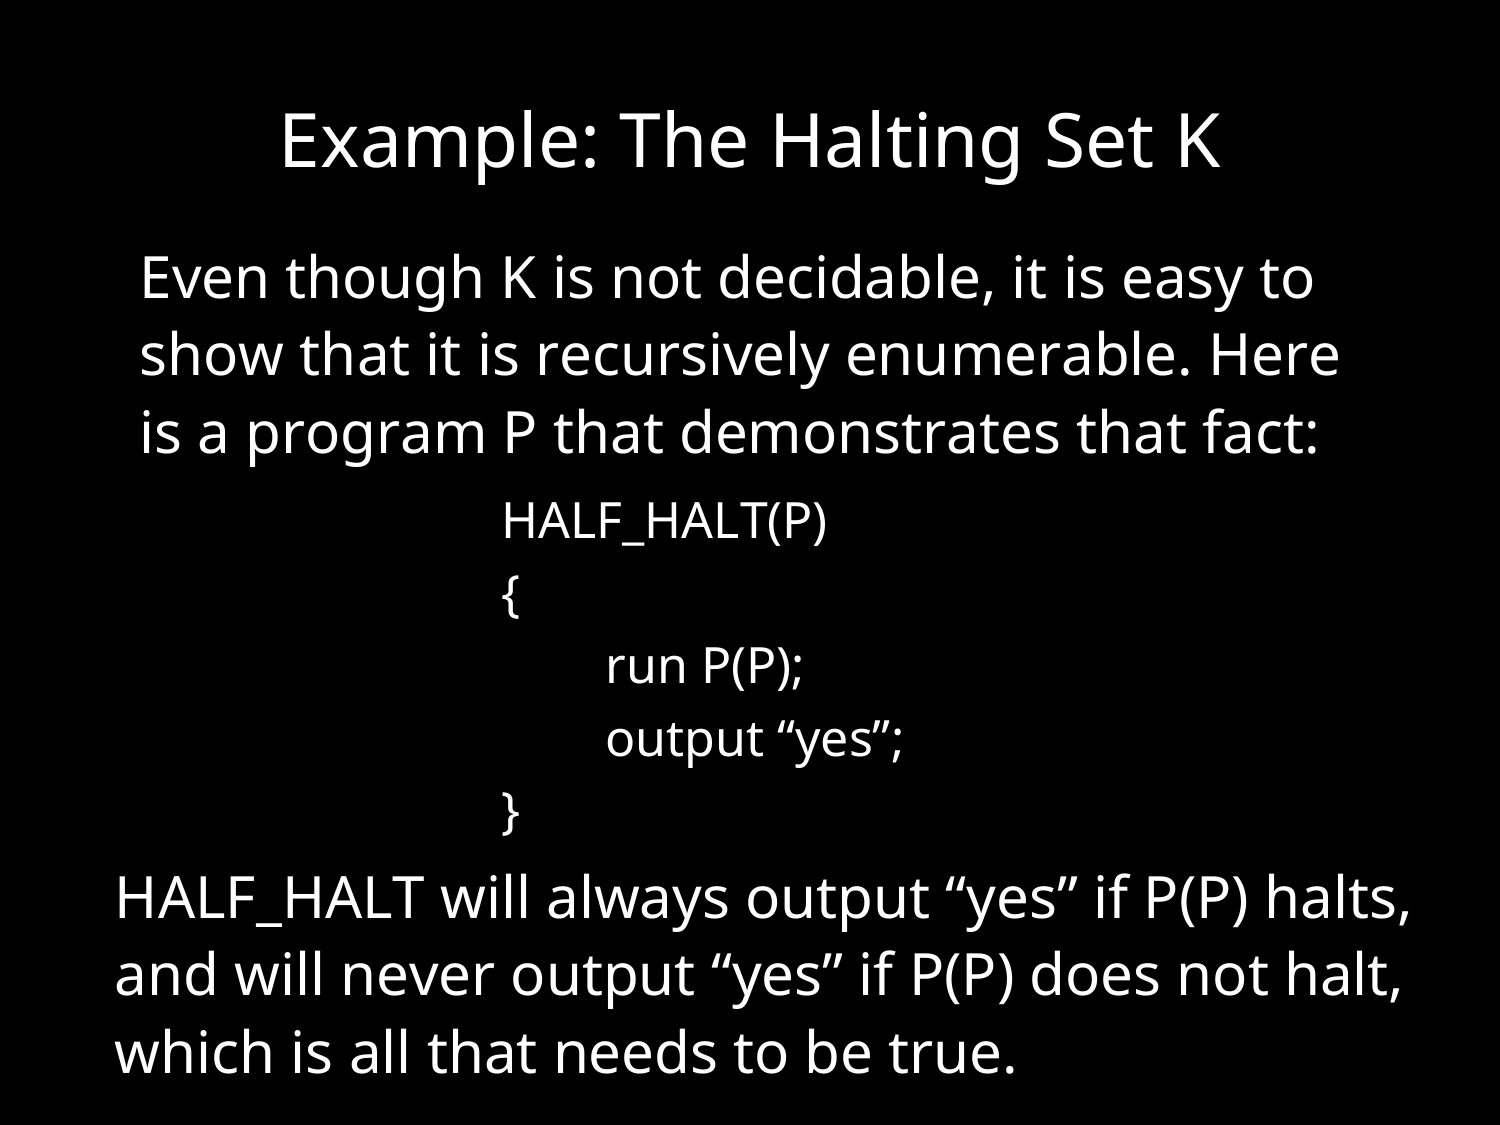

Example: The Halting Set K
Even though K is not decidable, it is easy to
show that it is recursively enumerable. Here
is a program P that demonstrates that fact:
HALF_HALT(P)
{
 run P(P);
 output “yes”;
}
HALF_HALT will always output “yes” if P(P) halts,
and will never output “yes” if P(P) does not halt,
which is all that needs to be true.